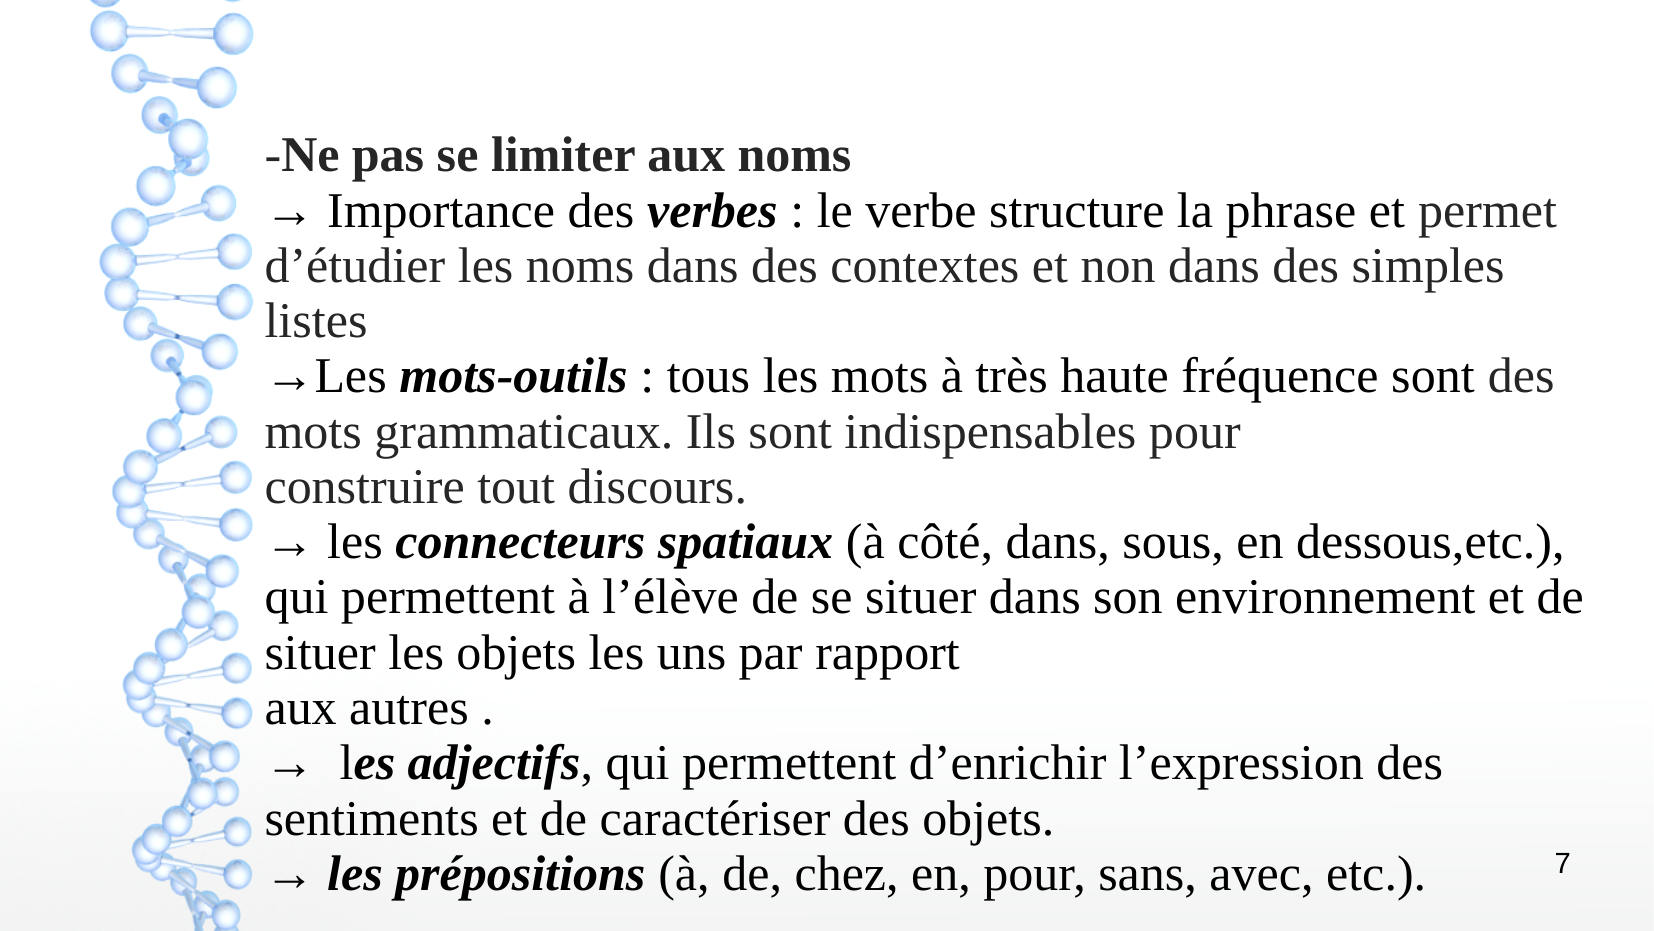

# -Ne pas se limiter aux noms
→ Importance des verbes : le verbe structure la phrase et permet d’étudier les noms dans des contextes et non dans des simples listes
→Les mots-outils : tous les mots à très haute fréquence sont des mots grammaticaux. Ils sont indispensables pour
construire tout discours.
→ les connecteurs spatiaux (à côté, dans, sous, en dessous,etc.), qui permettent à l’élève de se situer dans son environnement et de situer les objets les uns par rapport
aux autres .
→ les adjectifs, qui permettent d’enrichir l’expression des
sentiments et de caractériser des objets.
→ les prépositions (à, de, chez, en, pour, sans, avec, etc.).
7